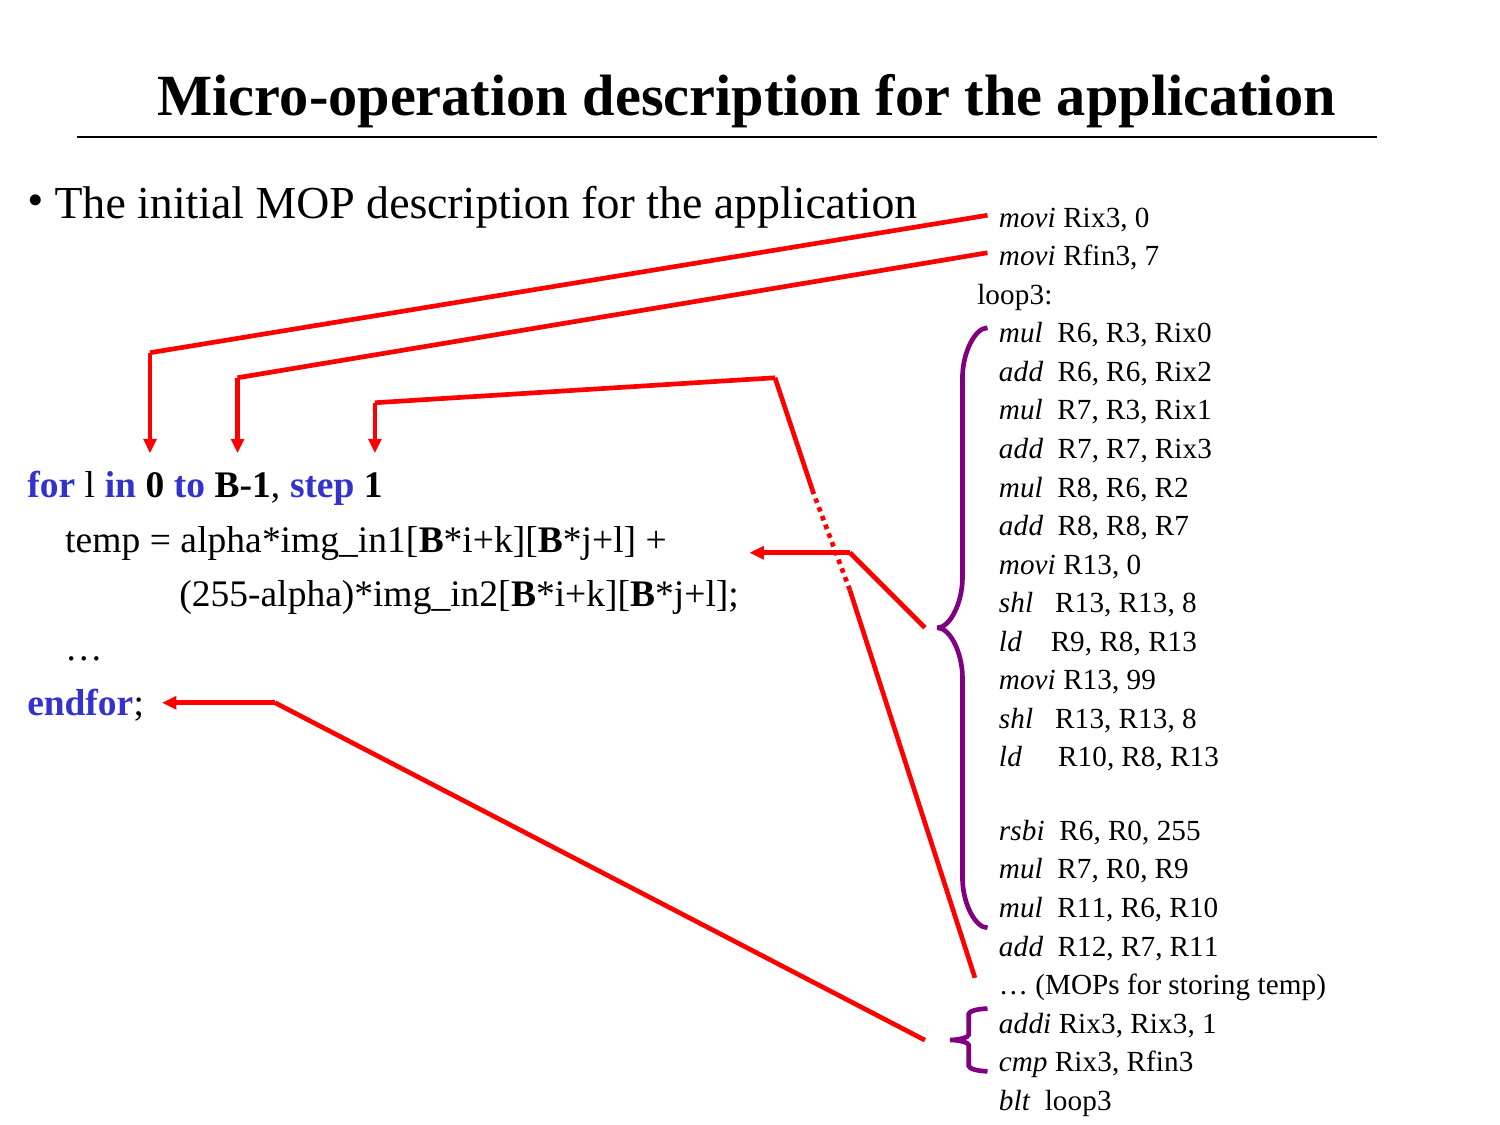

# Micro-operation description for the application
 The initial MOP description for the application
 movi Rix3, 0
 movi Rfin3, 7
loop3:
 mul R6, R3, Rix0
 add R6, R6, Rix2
 mul R7, R3, Rix1
 add R7, R7, Rix3
 mul R8, R6, R2
 add R8, R8, R7
 movi R13, 0
 shl R13, R13, 8
 ld R9, R8, R13
 movi R13, 99
 shl R13, R13, 8
 ld R10, R8, R13
 rsbi R6, R0, 255
 mul R7, R0, R9
 mul R11, R6, R10
 add R12, R7, R11
 … (MOPs for storing temp)
 addi Rix3, Rix3, 1
 cmp Rix3, Rfin3
 blt loop3
for l in 0 to B-1, step 1
 temp = alpha*img_in1[B*i+k][B*j+l] +
 (255-alpha)*img_in2[B*i+k][B*j+l];
 …
endfor;